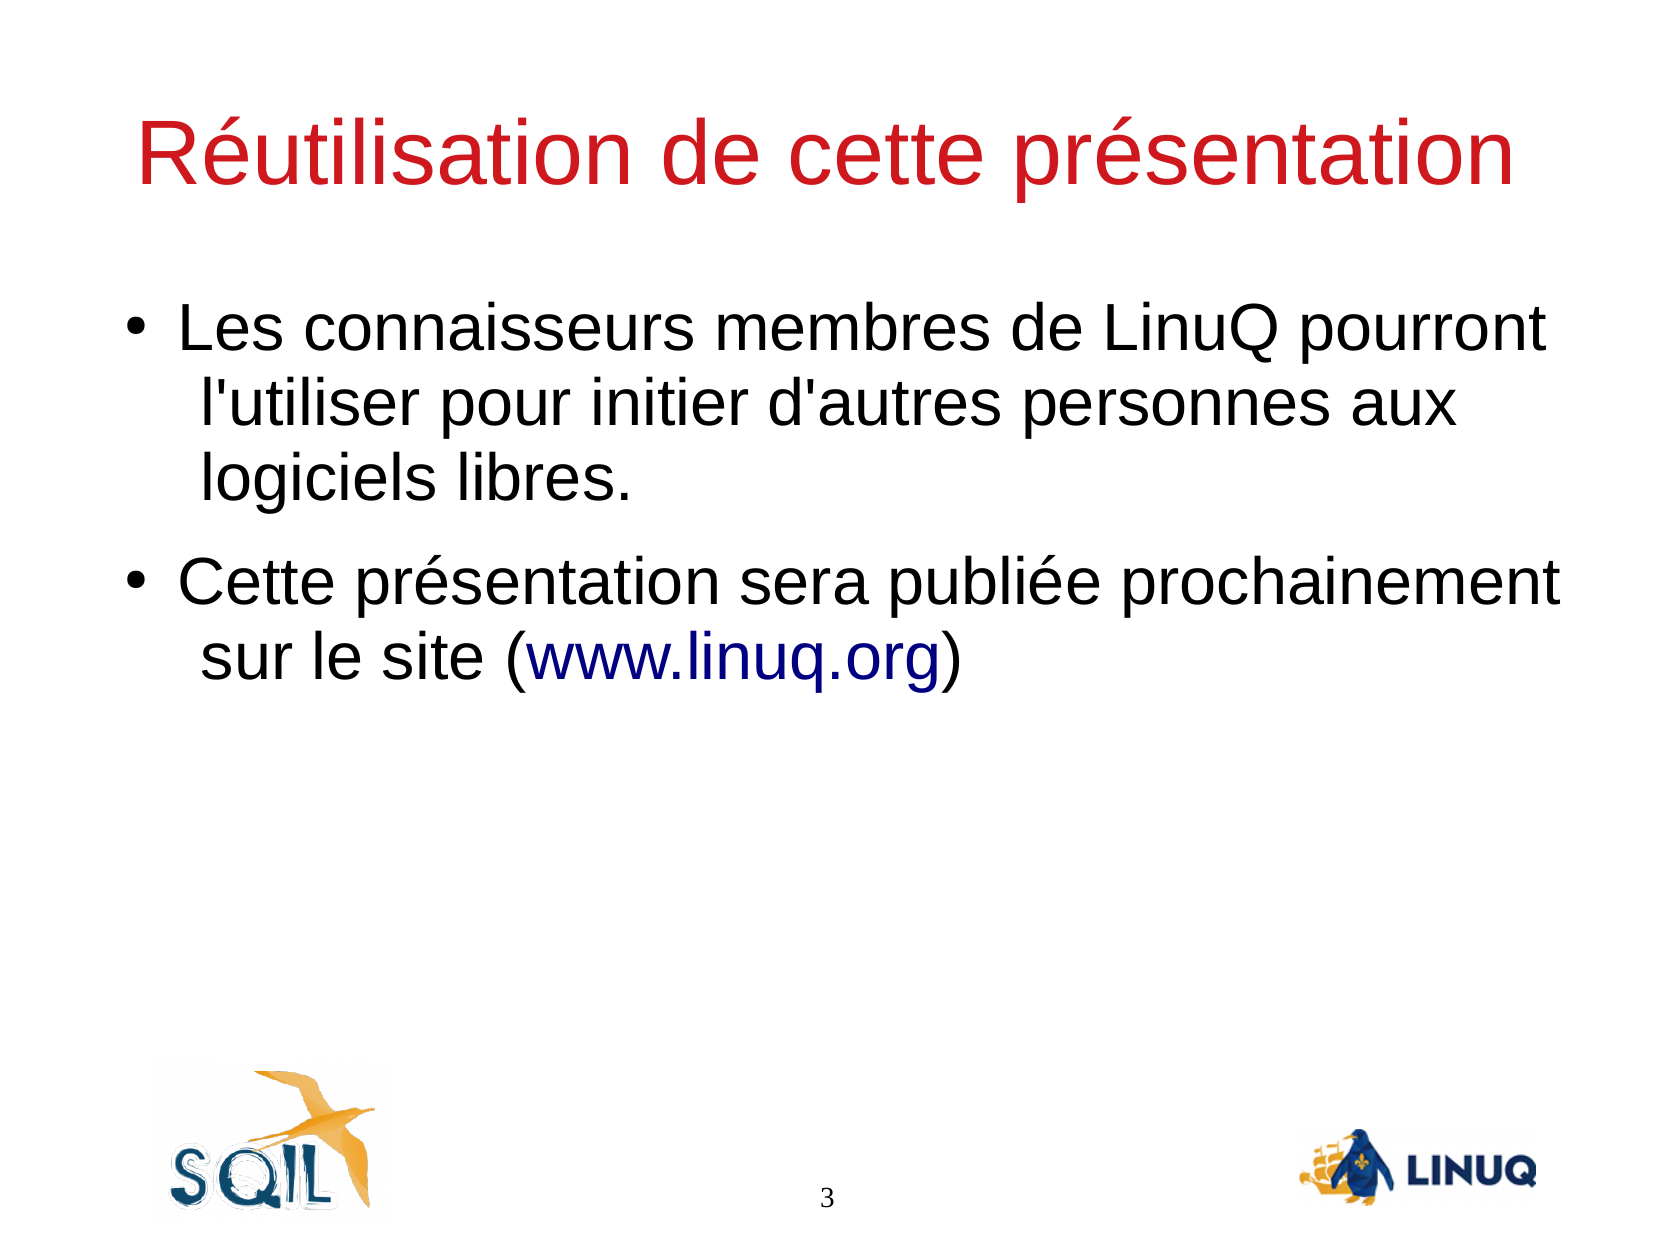

# Réutilisation de cette présentation
Les connaisseurs membres de LinuQ pourront l'utiliser pour initier d'autres personnes aux logiciels libres.
Cette présentation sera publiée prochainement sur le site (www.linuq.org)